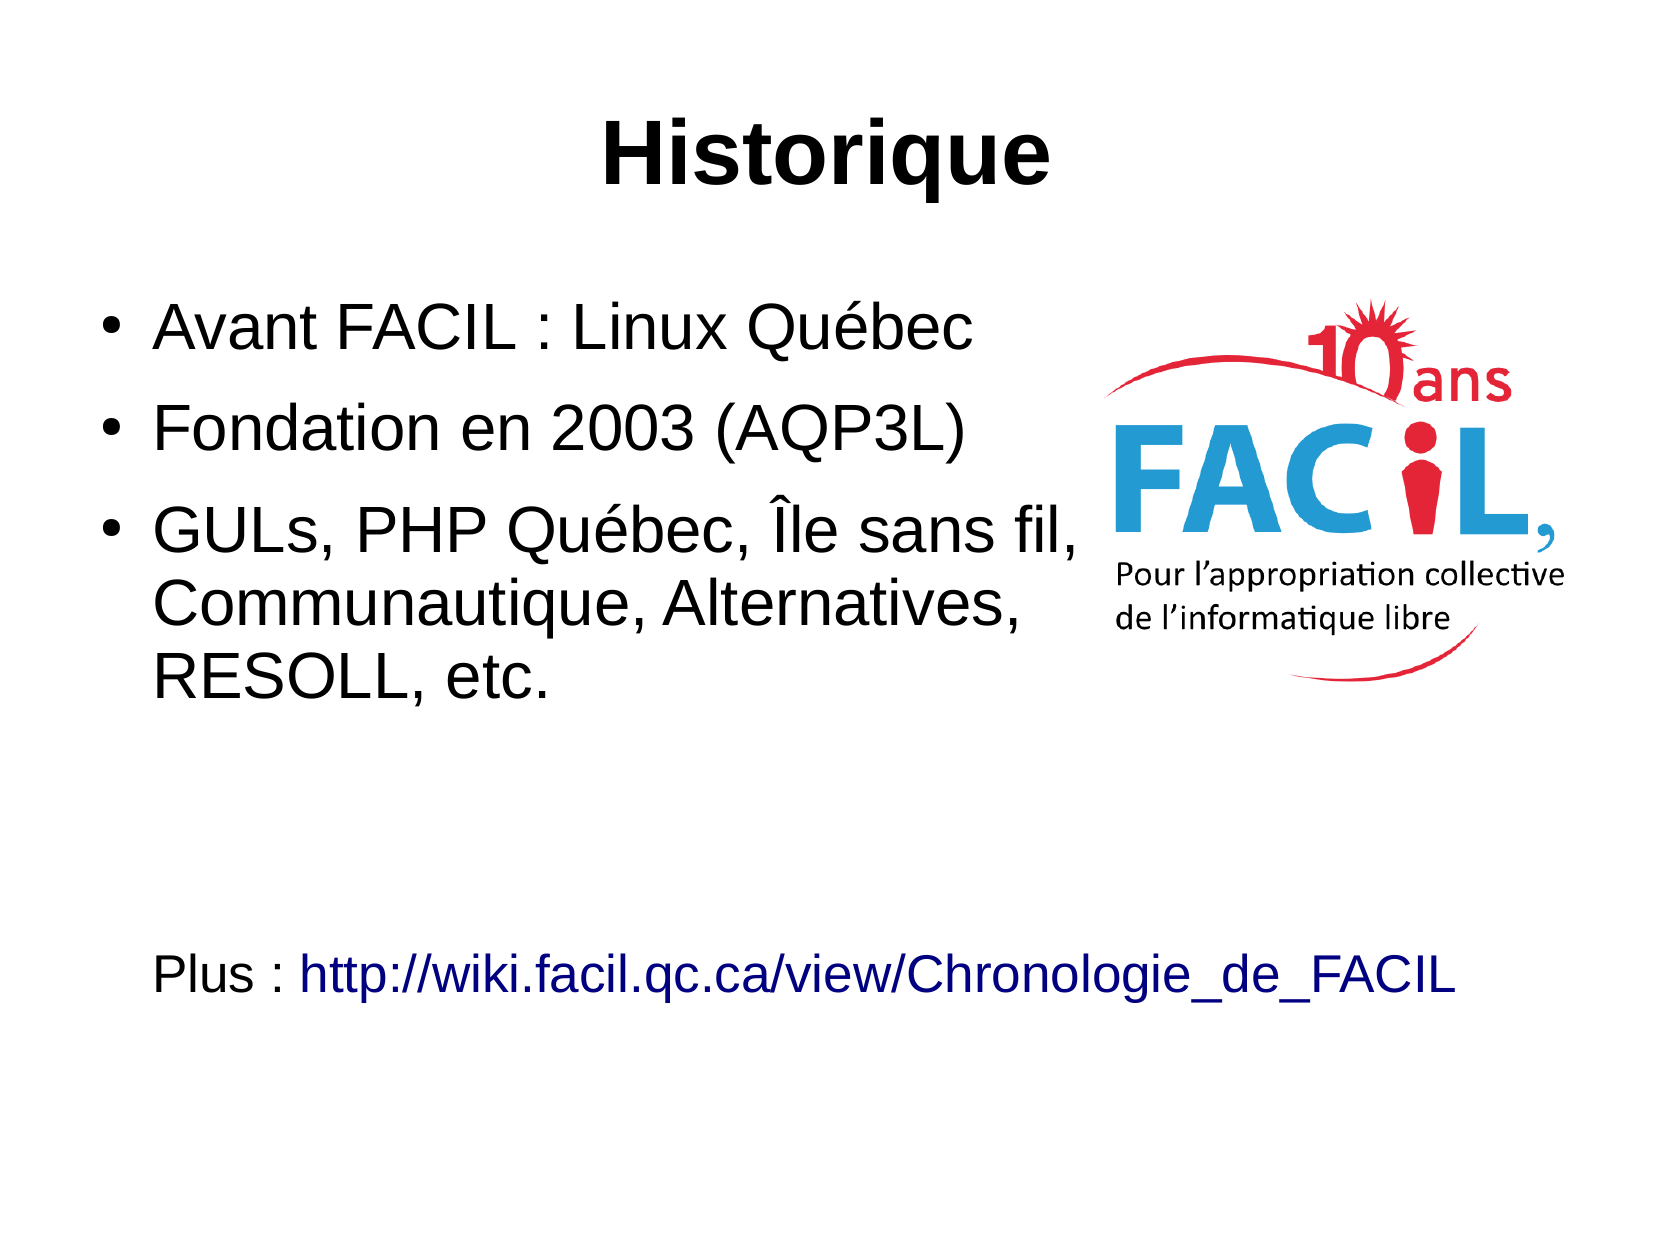

# Historique
Avant FACIL : Linux Québec
Fondation en 2003 (AQP3L)
GULs, PHP Québec, Île sans fil,
Communautique, Alternatives,
RESOLL, etc.
Plus : http://wiki.facil.qc.ca/view/Chronologie_de_FACIL